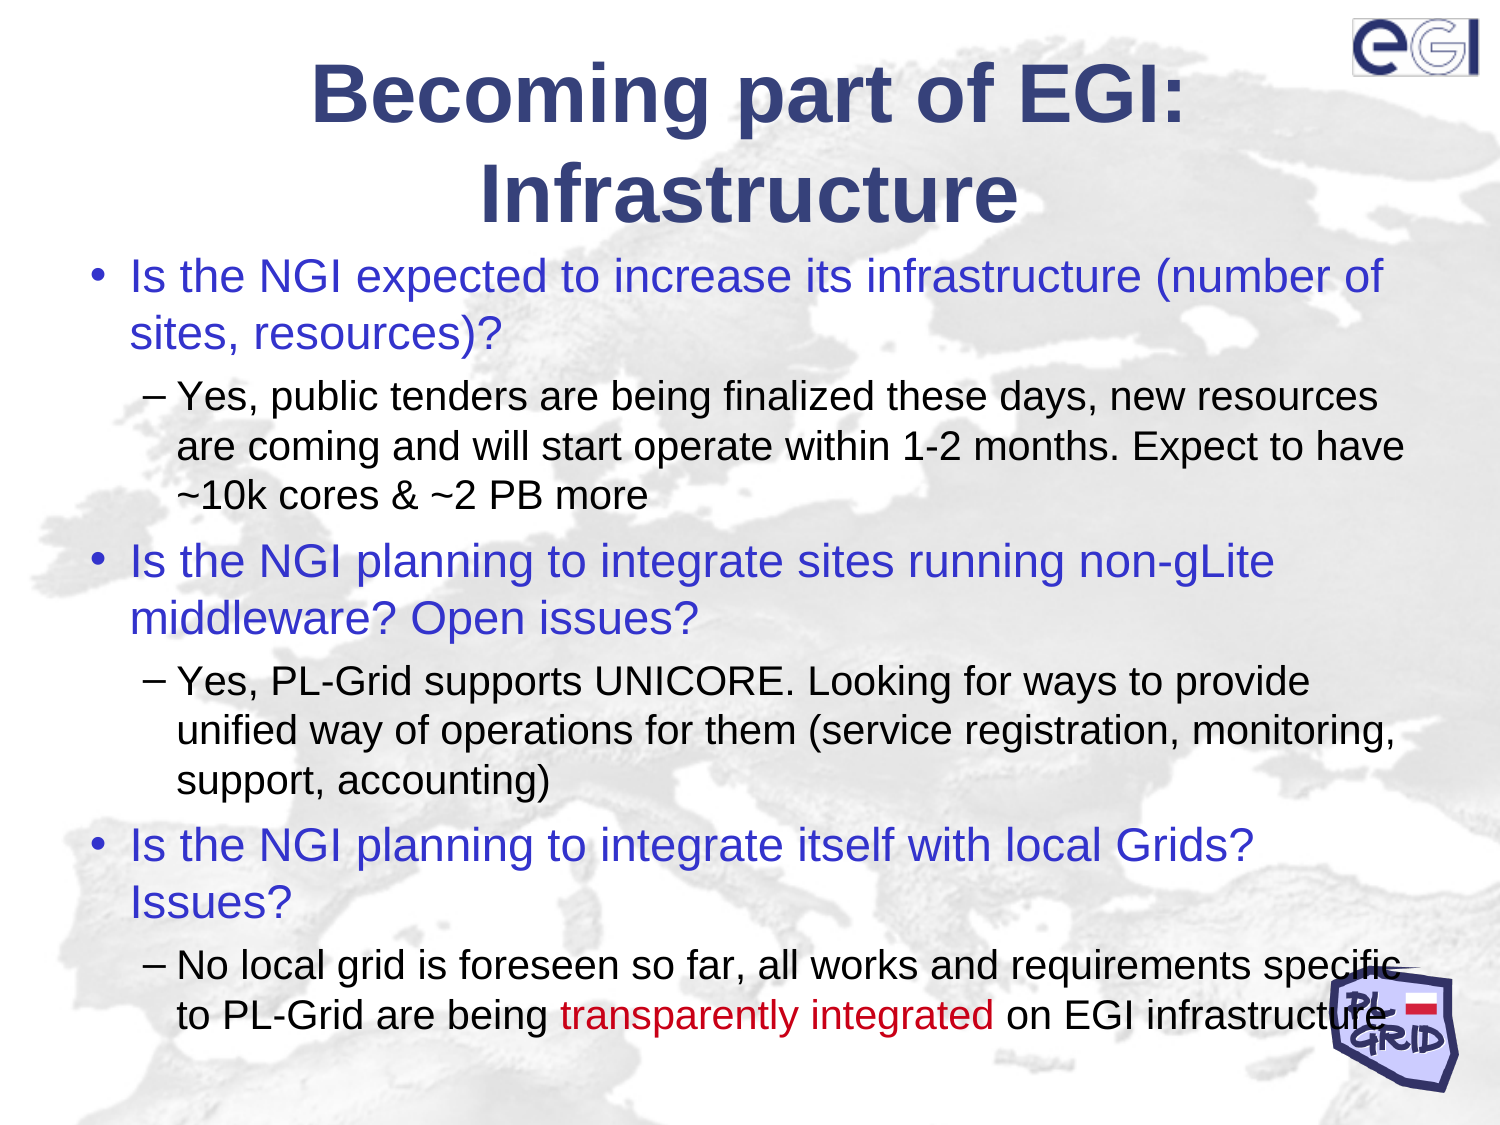

# Becoming part of EGI: Infrastructure
Is the NGI expected to increase its infrastructure (number of sites, resources)?
Yes, public tenders are being finalized these days, new resources are coming and will start operate within 1-2 months. Expect to have ~10k cores & ~2 PB more
Is the NGI planning to integrate sites running non-gLite middleware? Open issues?
Yes, PL-Grid supports UNICORE. Looking for ways to provide unified way of operations for them (service registration, monitoring, support, accounting)
Is the NGI planning to integrate itself with local Grids? Issues?
No local grid is foreseen so far, all works and requirements specific to PL-Grid are being transparently integrated on EGI infrastructure